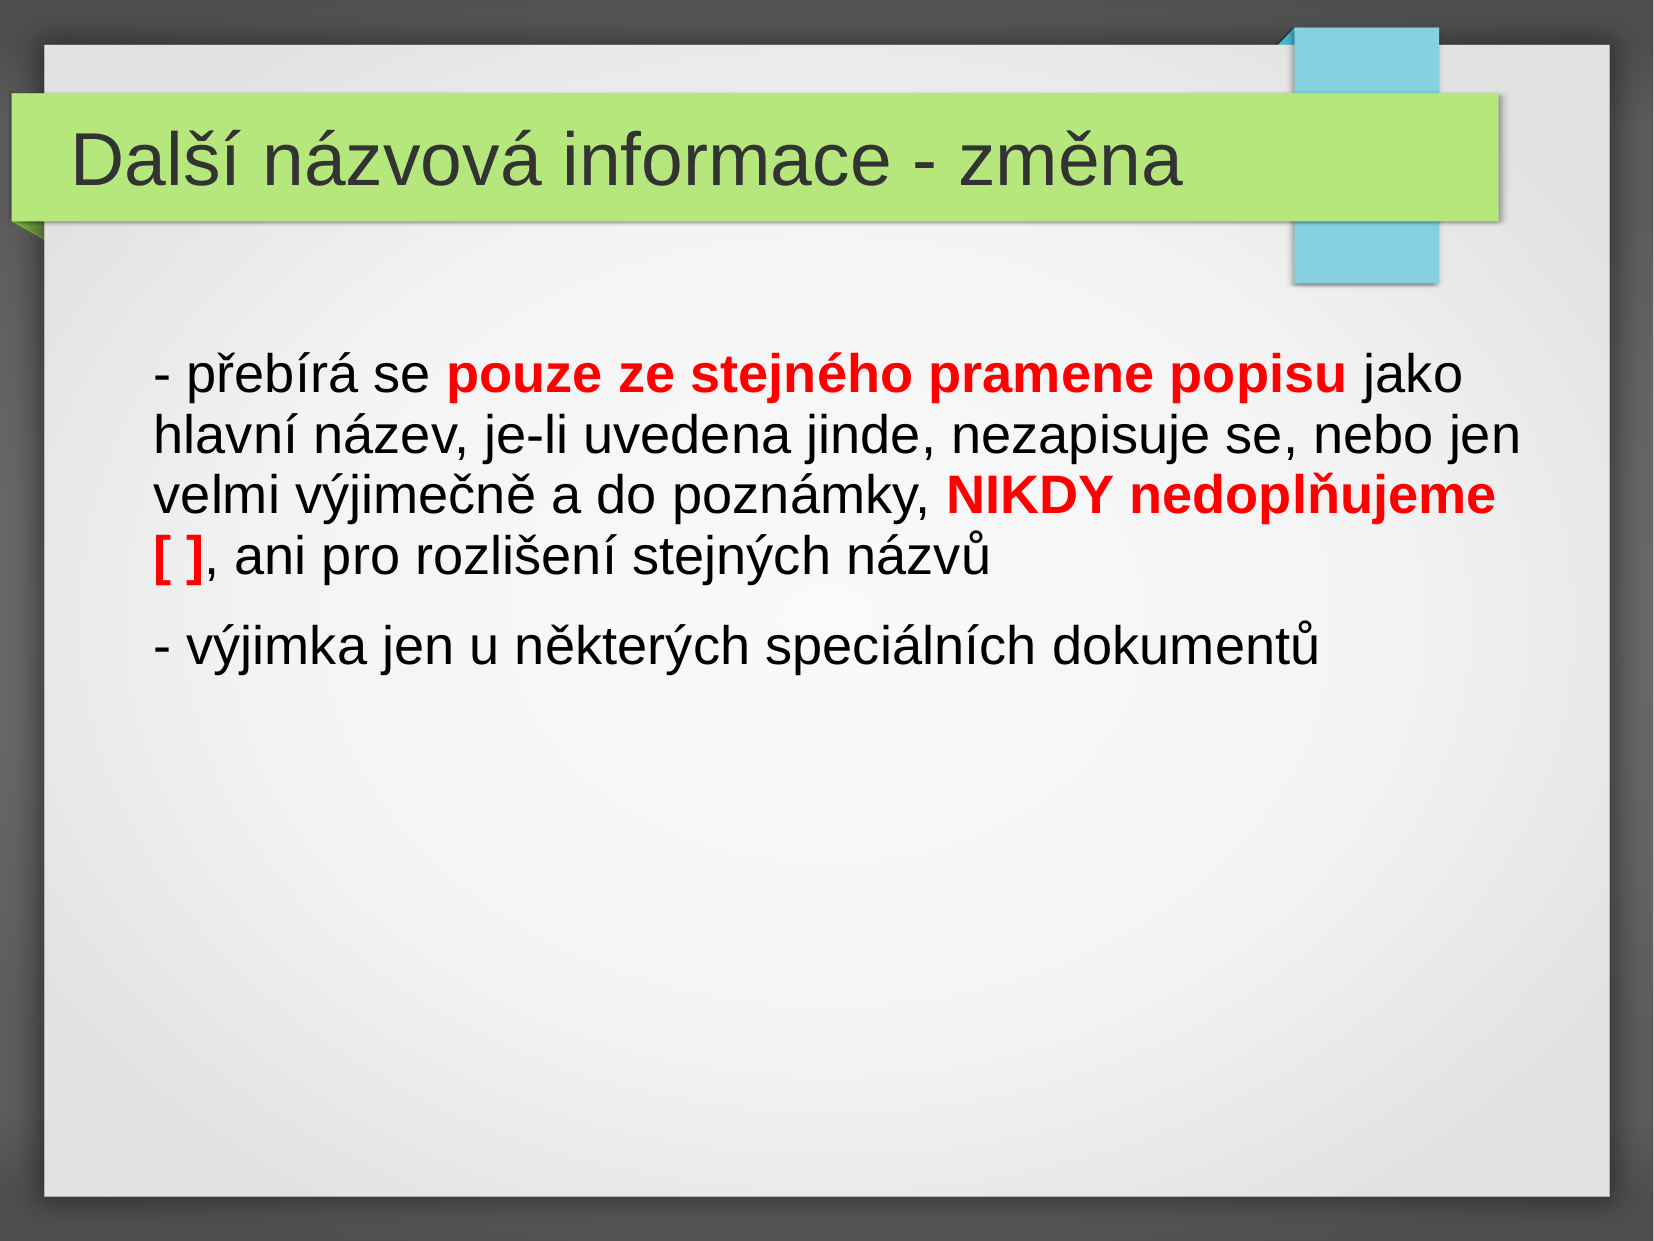

# Další názvová informace - změna
- přebírá se pouze ze stejného pramene popisu jako hlavní název, je-li uvedena jinde, nezapisuje se, nebo jen velmi výjimečně a do poznámky, NIKDY nedoplňujeme [ ], ani pro rozlišení stejných názvů
- výjimka jen u některých speciálních dokumentů